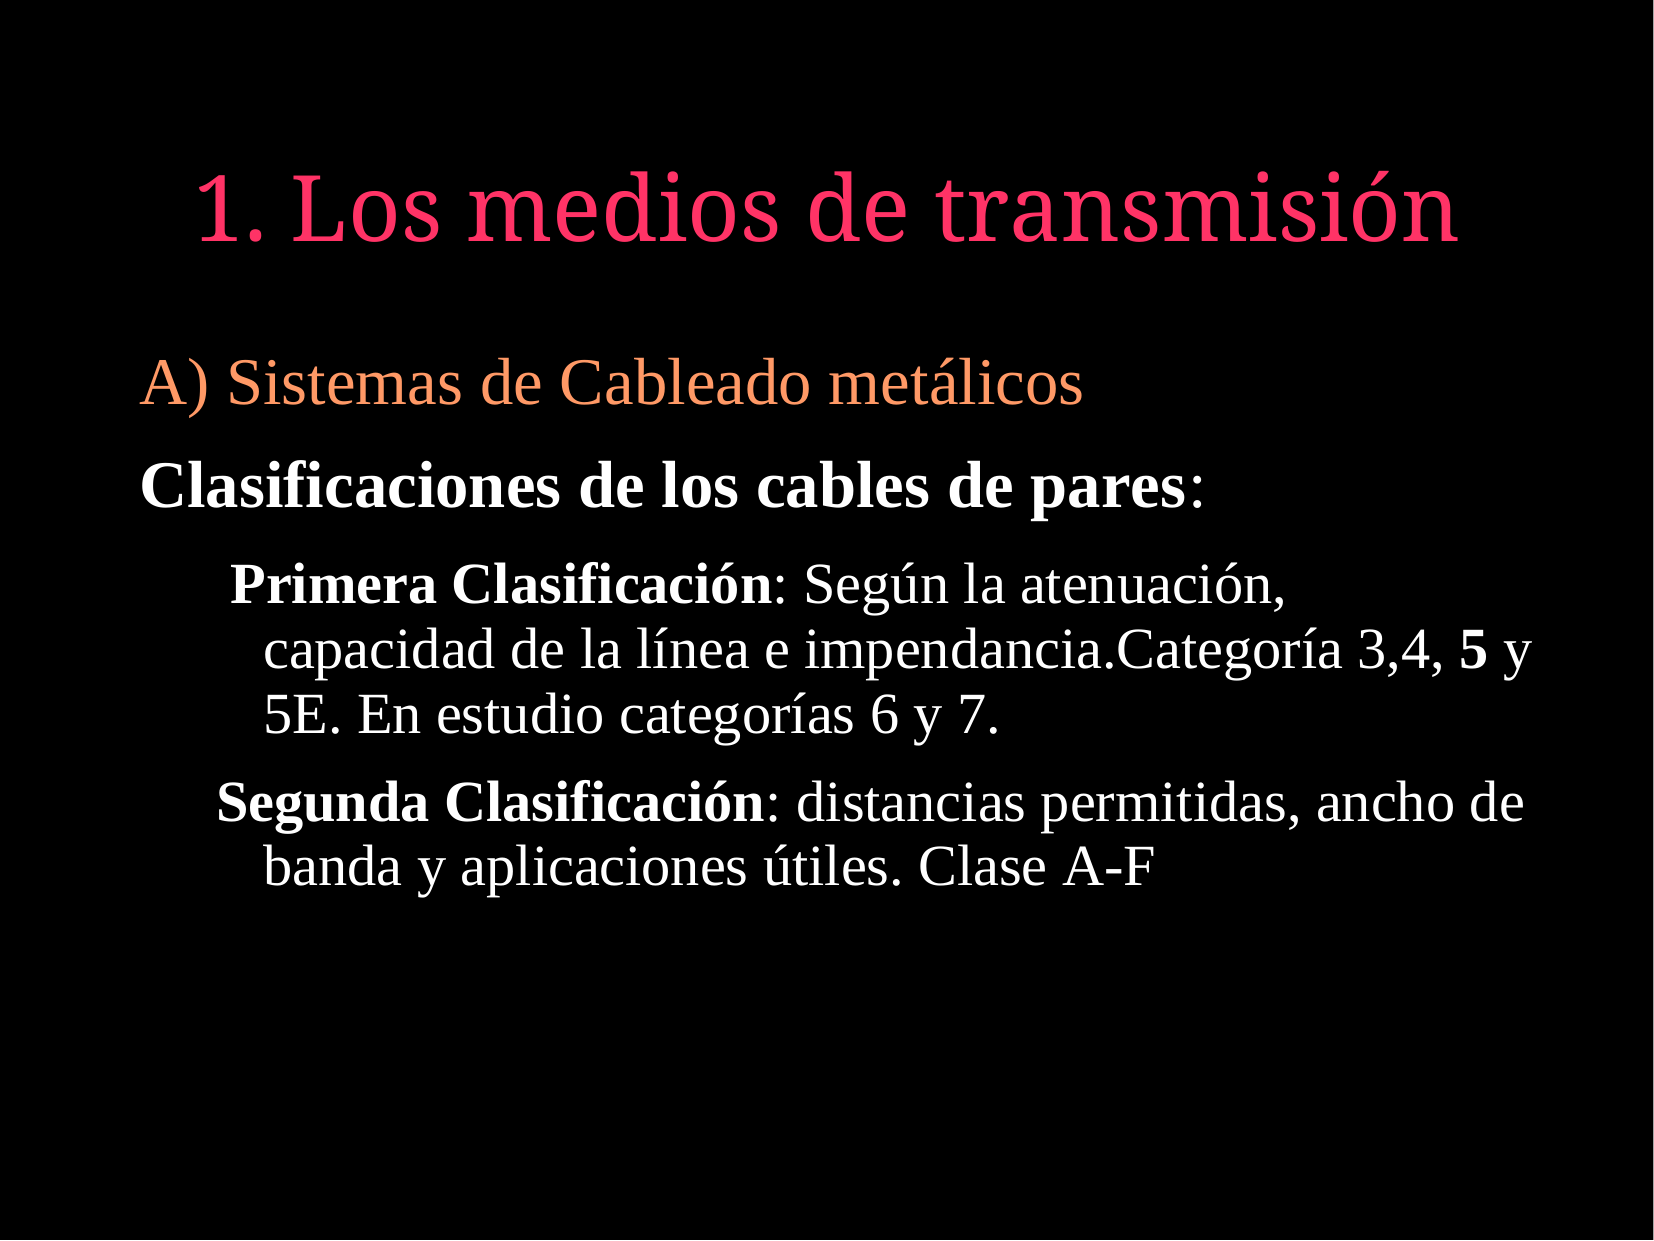

# 1. Los medios de transmisión
A) Sistemas de Cableado metálicos
Clasificaciones de los cables de pares:
 Primera Clasificación: Según la atenuación, capacidad de la línea e impendancia.Categoría 3,4, 5 y 5E. En estudio categorías 6 y 7.
Segunda Clasificación: distancias permitidas, ancho de banda y aplicaciones útiles. Clase A-F